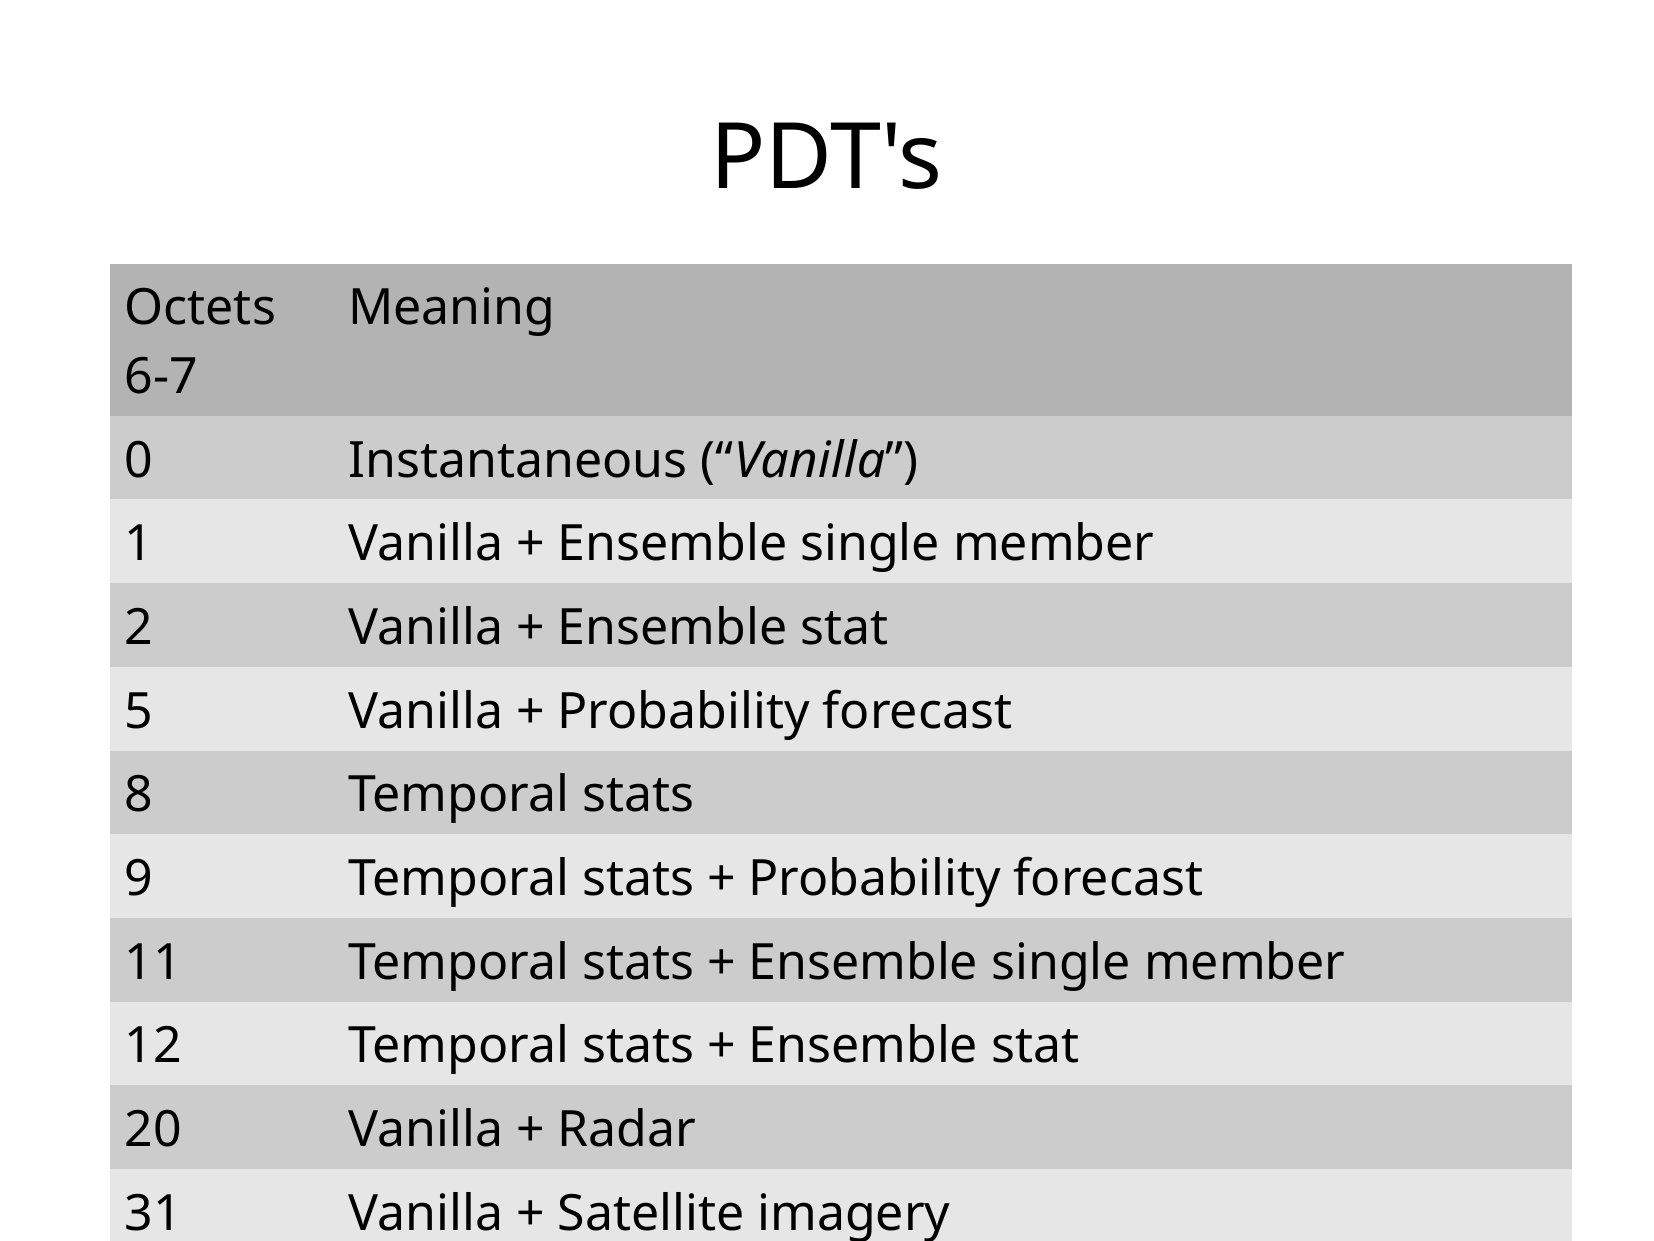

# PDT's
| Octets 6-7 | Meaning |
| --- | --- |
| 0 | Instantaneous (“Vanilla”) |
| 1 | Vanilla + Ensemble single member |
| 2 | Vanilla + Ensemble stat |
| 5 | Vanilla + Probability forecast |
| 8 | Temporal stats |
| 9 | Temporal stats + Probability forecast |
| 11 | Temporal stats + Ensemble single member |
| 12 | Temporal stats + Ensemble stat |
| 20 | Vanilla + Radar |
| 31 | Vanilla + Satellite imagery |
| 40 | Vanilla + Chemical substance or particles |